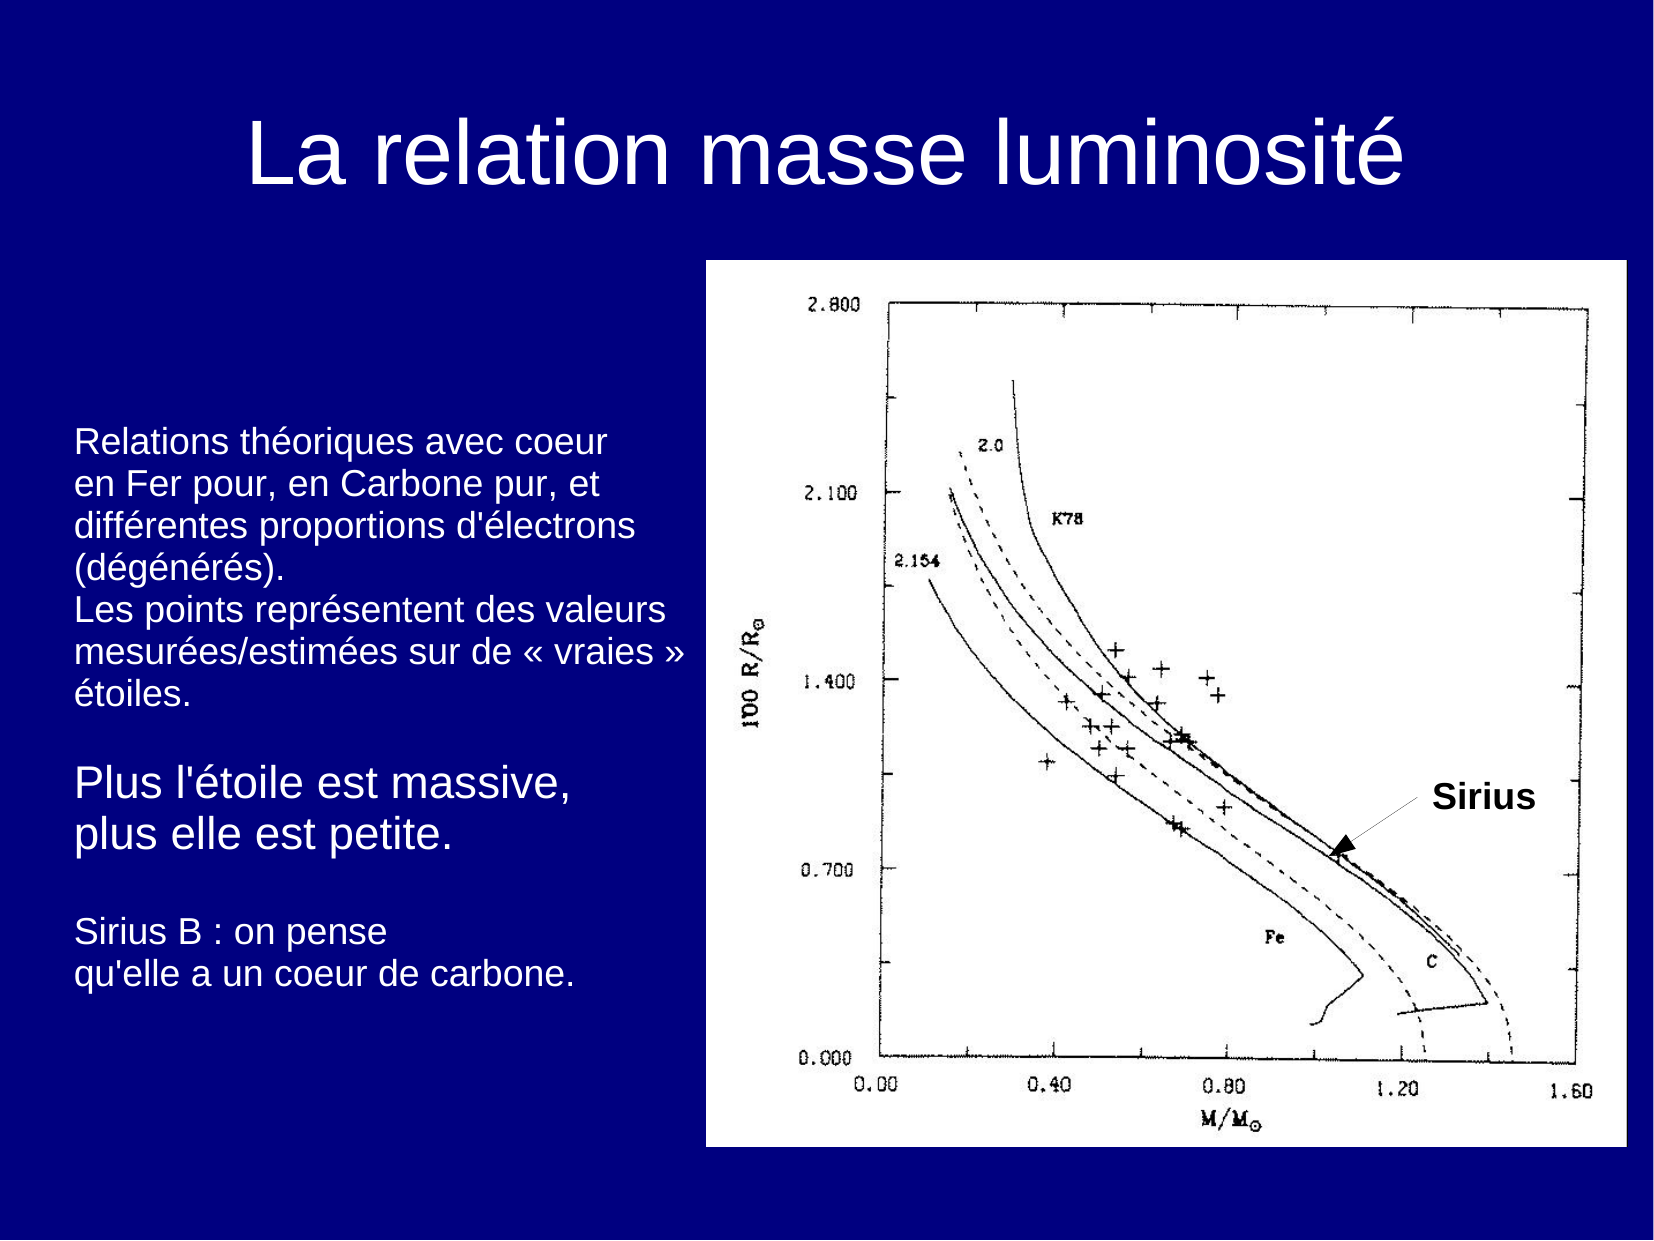

# La relation masse luminosité
Relations théoriques avec coeur
en Fer pour, en Carbone pur, et
différentes proportions d'électrons
(dégénérés).
Les points représentent des valeurs
mesurées/estimées sur de « vraies »
étoiles.
Plus l'étoile est massive,
plus elle est petite.
Sirius B : on pense
qu'elle a un coeur de carbone.
Sirius